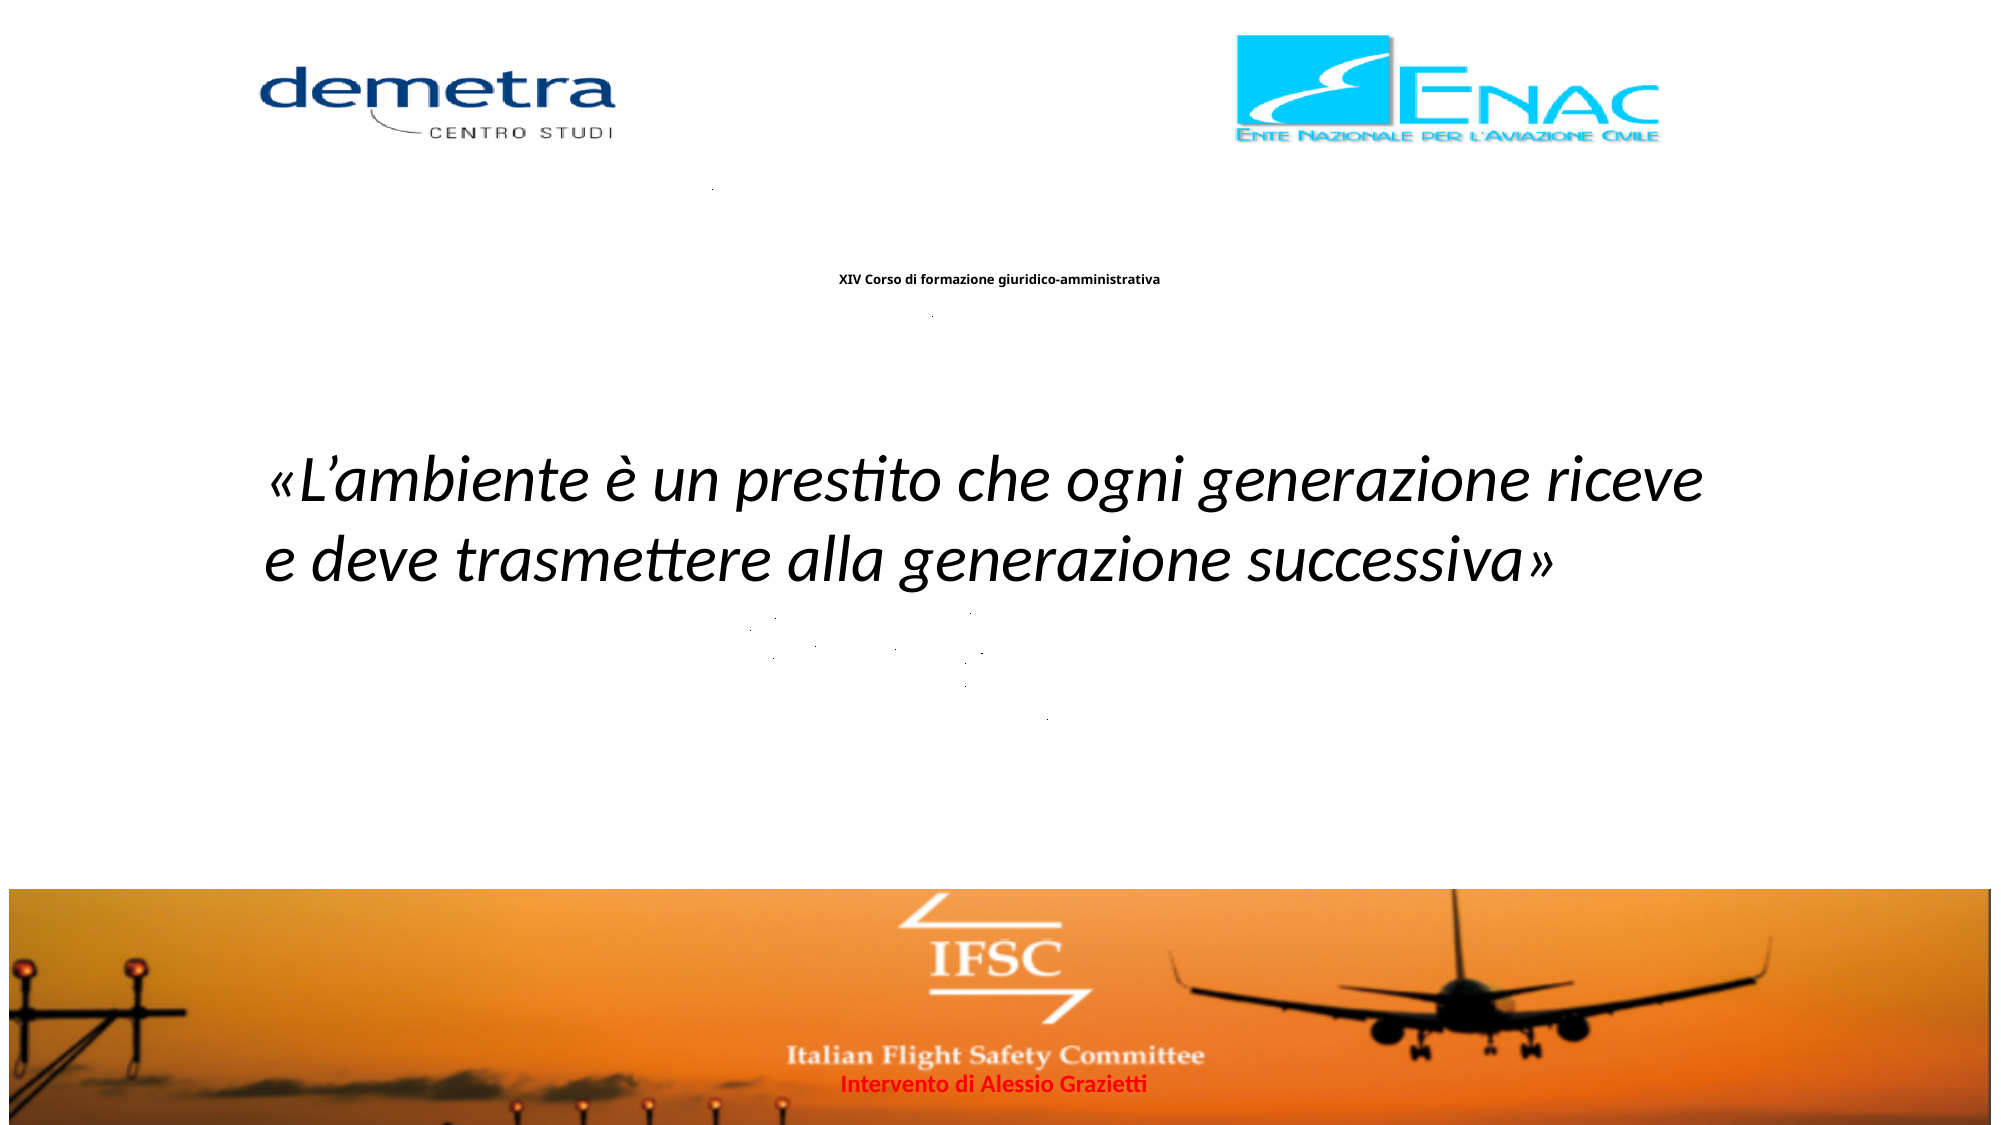

# XIV Corso di formazione giuridico-amministrativa
«L’ambiente è un prestito che ogni generazione riceve
e deve trasmettere alla generazione successiva»
Intervento di Alessio Grazietti